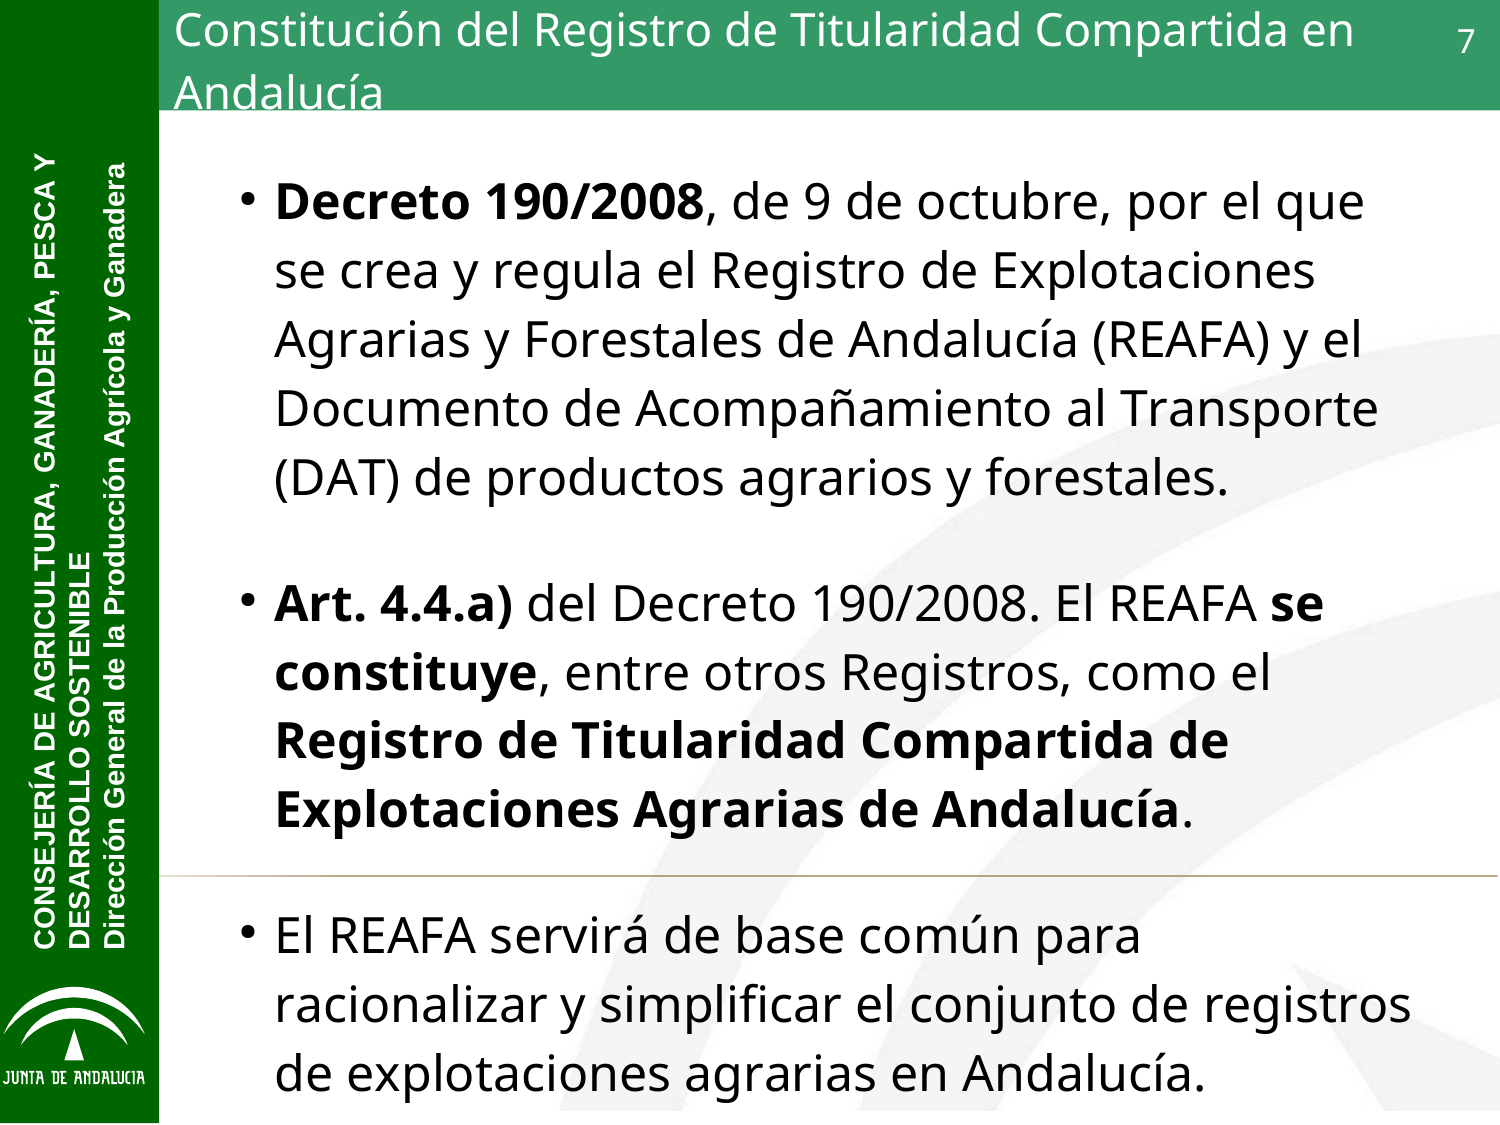

Constitución del Registro de Titularidad Compartida en Andalucía
7
Decreto 190/2008, de 9 de octubre, por el que se crea y regula el Registro de Explotaciones Agrarias y Forestales de Andalucía (REAFA) y el Documento de Acompañamiento al Transporte (DAT) de productos agrarios y forestales.
Art. 4.4.a) del Decreto 190/2008. El REAFA se constituye, entre otros Registros, como el Registro de Titularidad Compartida de Explotaciones Agrarias de Andalucía.
El REAFA servirá de base común para racionalizar y simplificar el conjunto de registros de explotaciones agrarias en Andalucía.